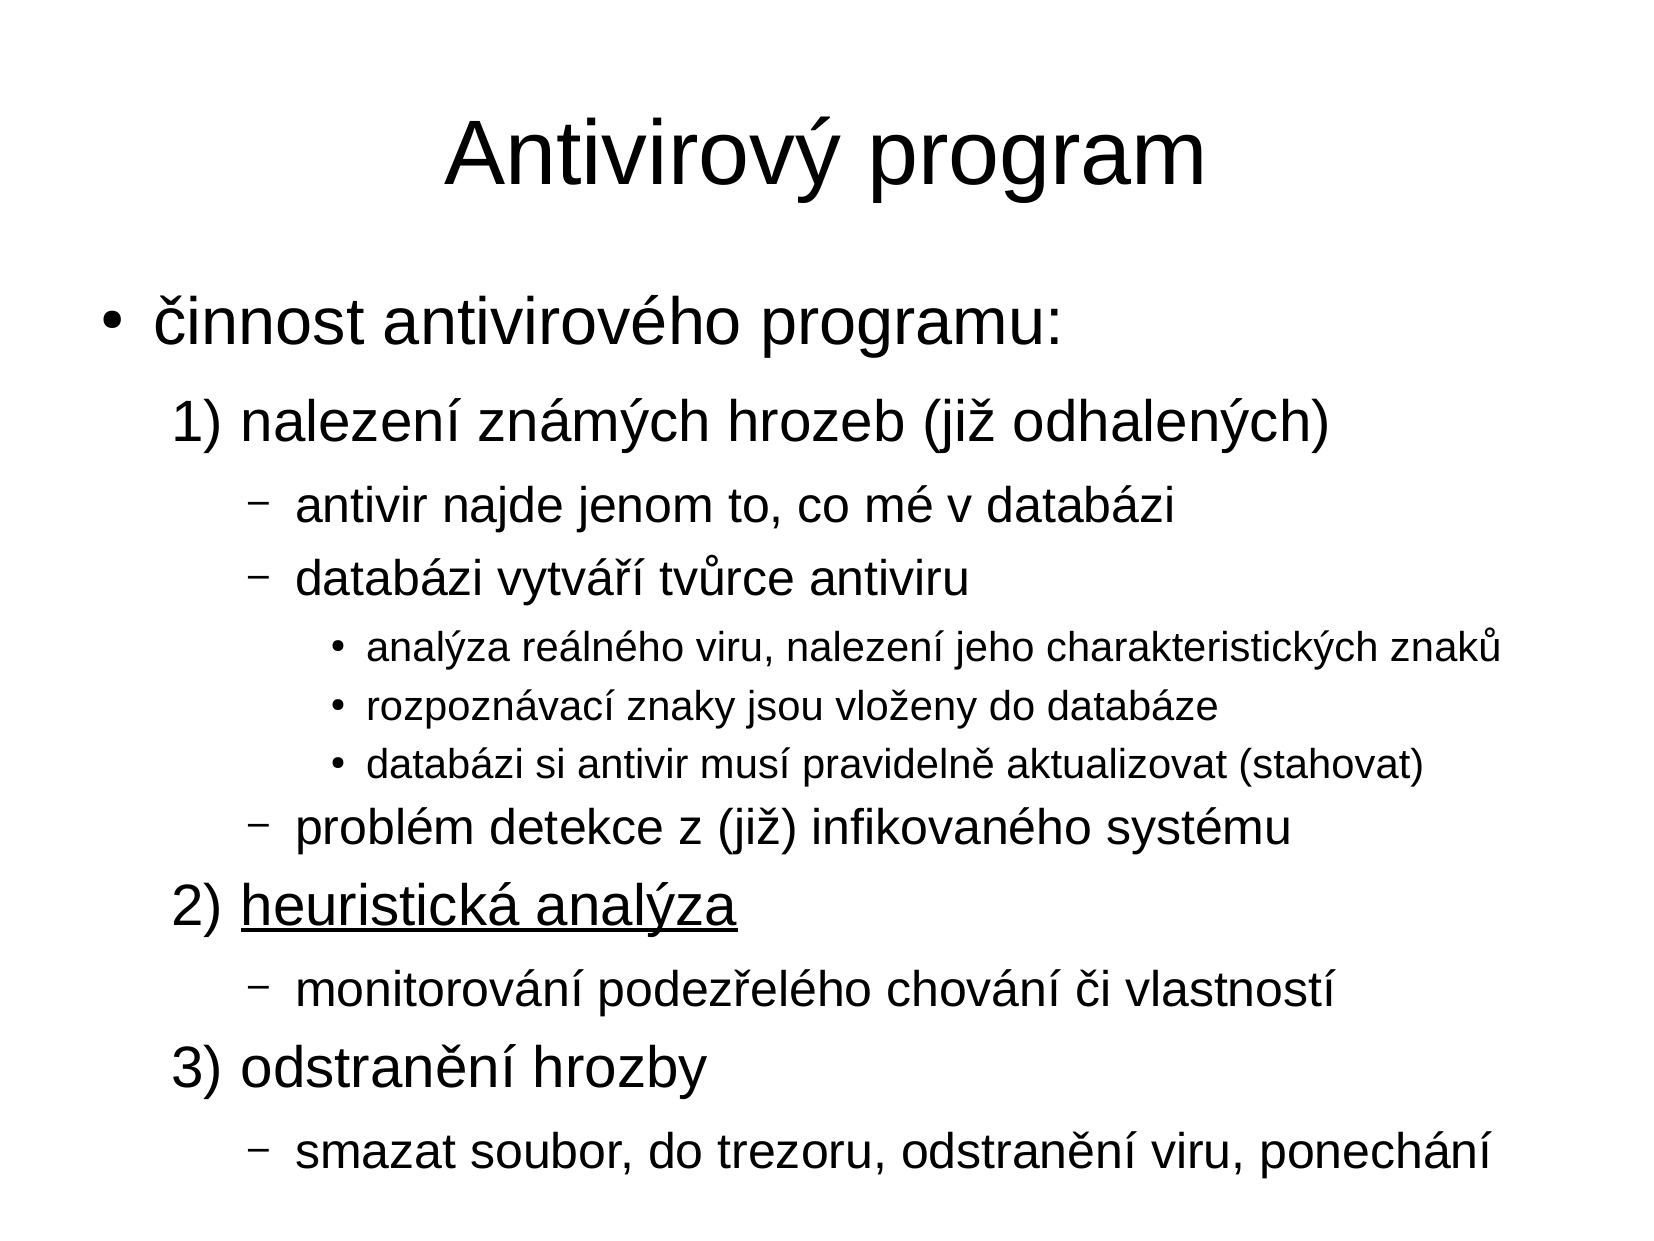

# Antivirový program
činnost antivirového programu:
 nalezení známých hrozeb (již odhalených)
antivir najde jenom to, co mé v databázi
databázi vytváří tvůrce antiviru
analýza reálného viru, nalezení jeho charakteristických znaků
rozpoznávací znaky jsou vloženy do databáze
databázi si antivir musí pravidelně aktualizovat (stahovat)
problém detekce z (již) infikovaného systému
 heuristická analýza
monitorování podezřelého chování či vlastností
 odstranění hrozby
smazat soubor, do trezoru, odstranění viru, ponechání